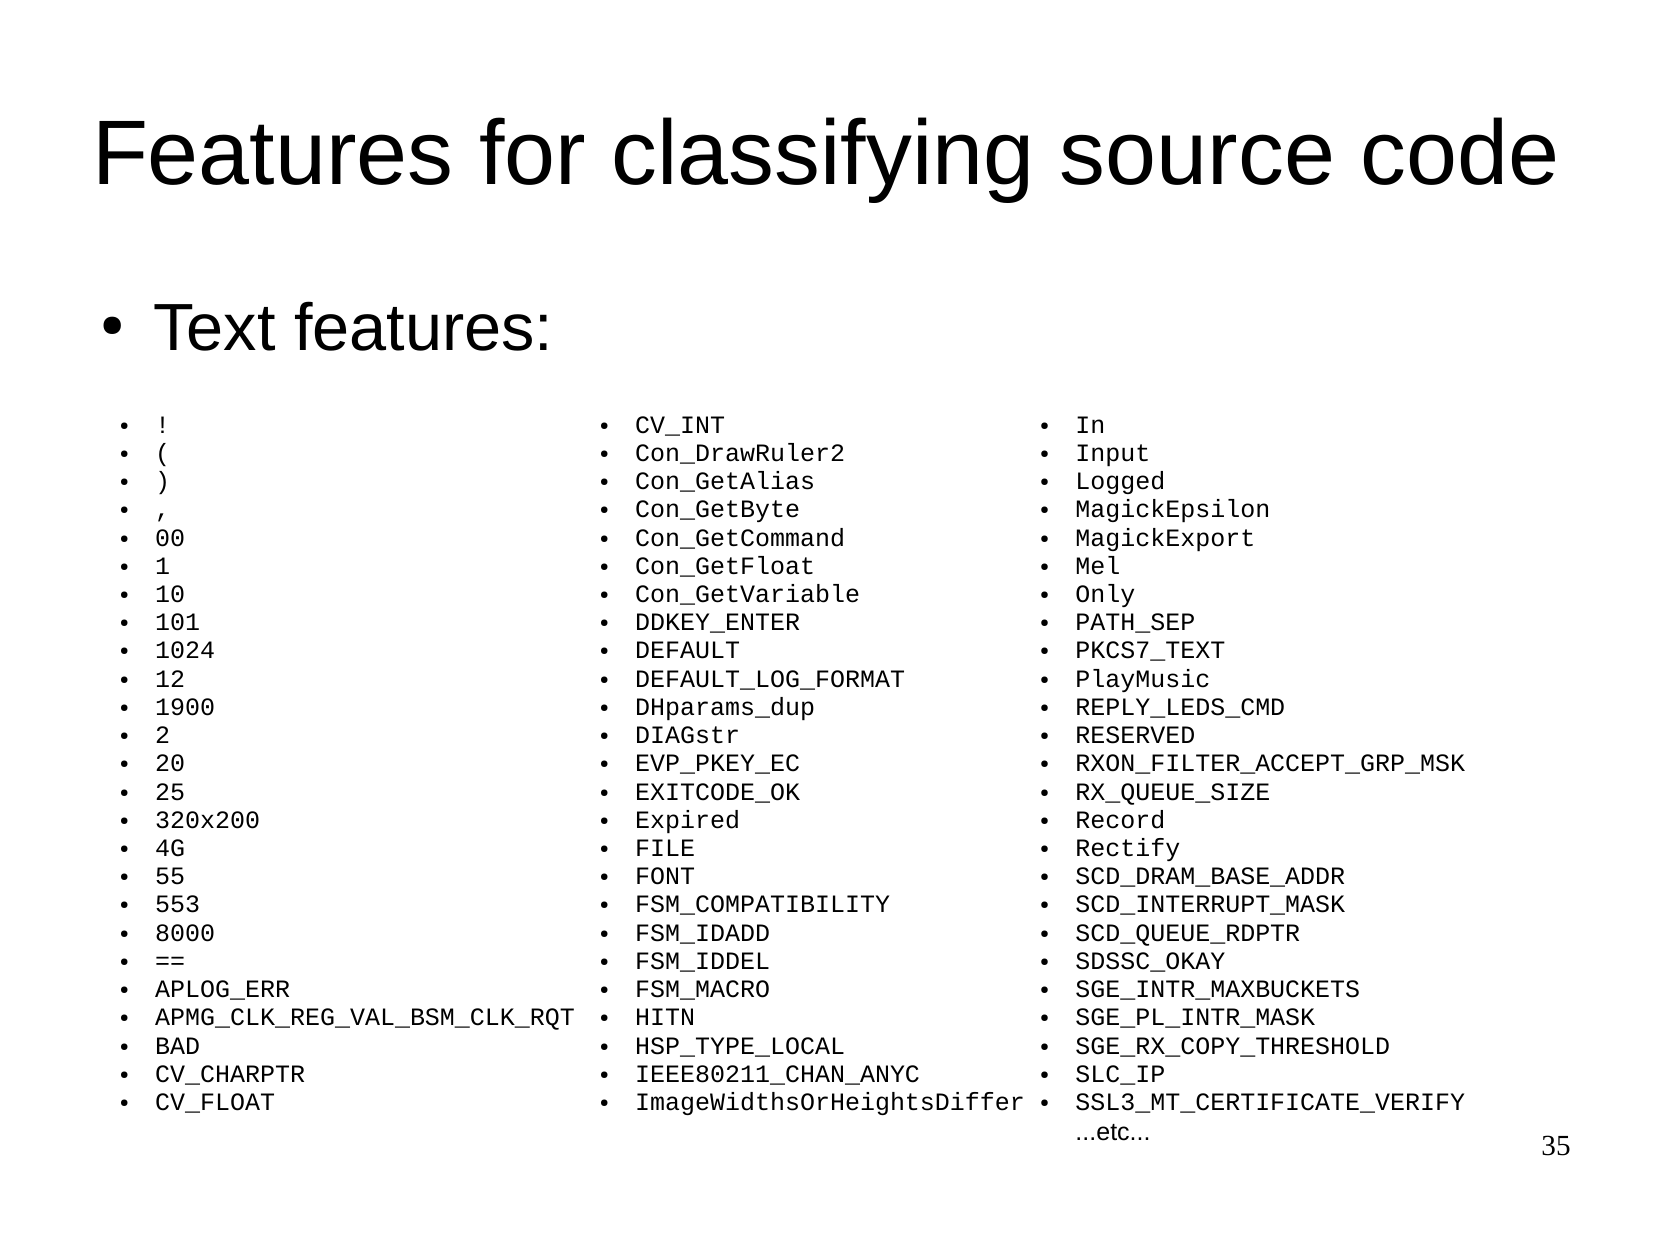

# Features for classifying source code
Text features:
!
(
)
,
00
1
10
101
1024
12
1900
2
20
25
320x200
4G
55
553
8000
==
APLOG_ERR
APMG_CLK_REG_VAL_BSM_CLK_RQT
BAD
CV_CHARPTR
CV_FLOAT
CV_INT
Con_DrawRuler2
Con_GetAlias
Con_GetByte
Con_GetCommand
Con_GetFloat
Con_GetVariable
DDKEY_ENTER
DEFAULT
DEFAULT_LOG_FORMAT
DHparams_dup
DIAGstr
EVP_PKEY_EC
EXITCODE_OK
Expired
FILE
FONT
FSM_COMPATIBILITY
FSM_IDADD
FSM_IDDEL
FSM_MACRO
HITN
HSP_TYPE_LOCAL
IEEE80211_CHAN_ANYC
ImageWidthsOrHeightsDiffer
In
Input
Logged
MagickEpsilon
MagickExport
Mel
Only
PATH_SEP
PKCS7_TEXT
PlayMusic
REPLY_LEDS_CMD
RESERVED
RXON_FILTER_ACCEPT_GRP_MSK
RX_QUEUE_SIZE
Record
Rectify
SCD_DRAM_BASE_ADDR
SCD_INTERRUPT_MASK
SCD_QUEUE_RDPTR
SDSSC_OKAY
SGE_INTR_MAXBUCKETS
SGE_PL_INTR_MASK
SGE_RX_COPY_THRESHOLD
SLC_IP
SSL3_MT_CERTIFICATE_VERIFY
...etc...
35